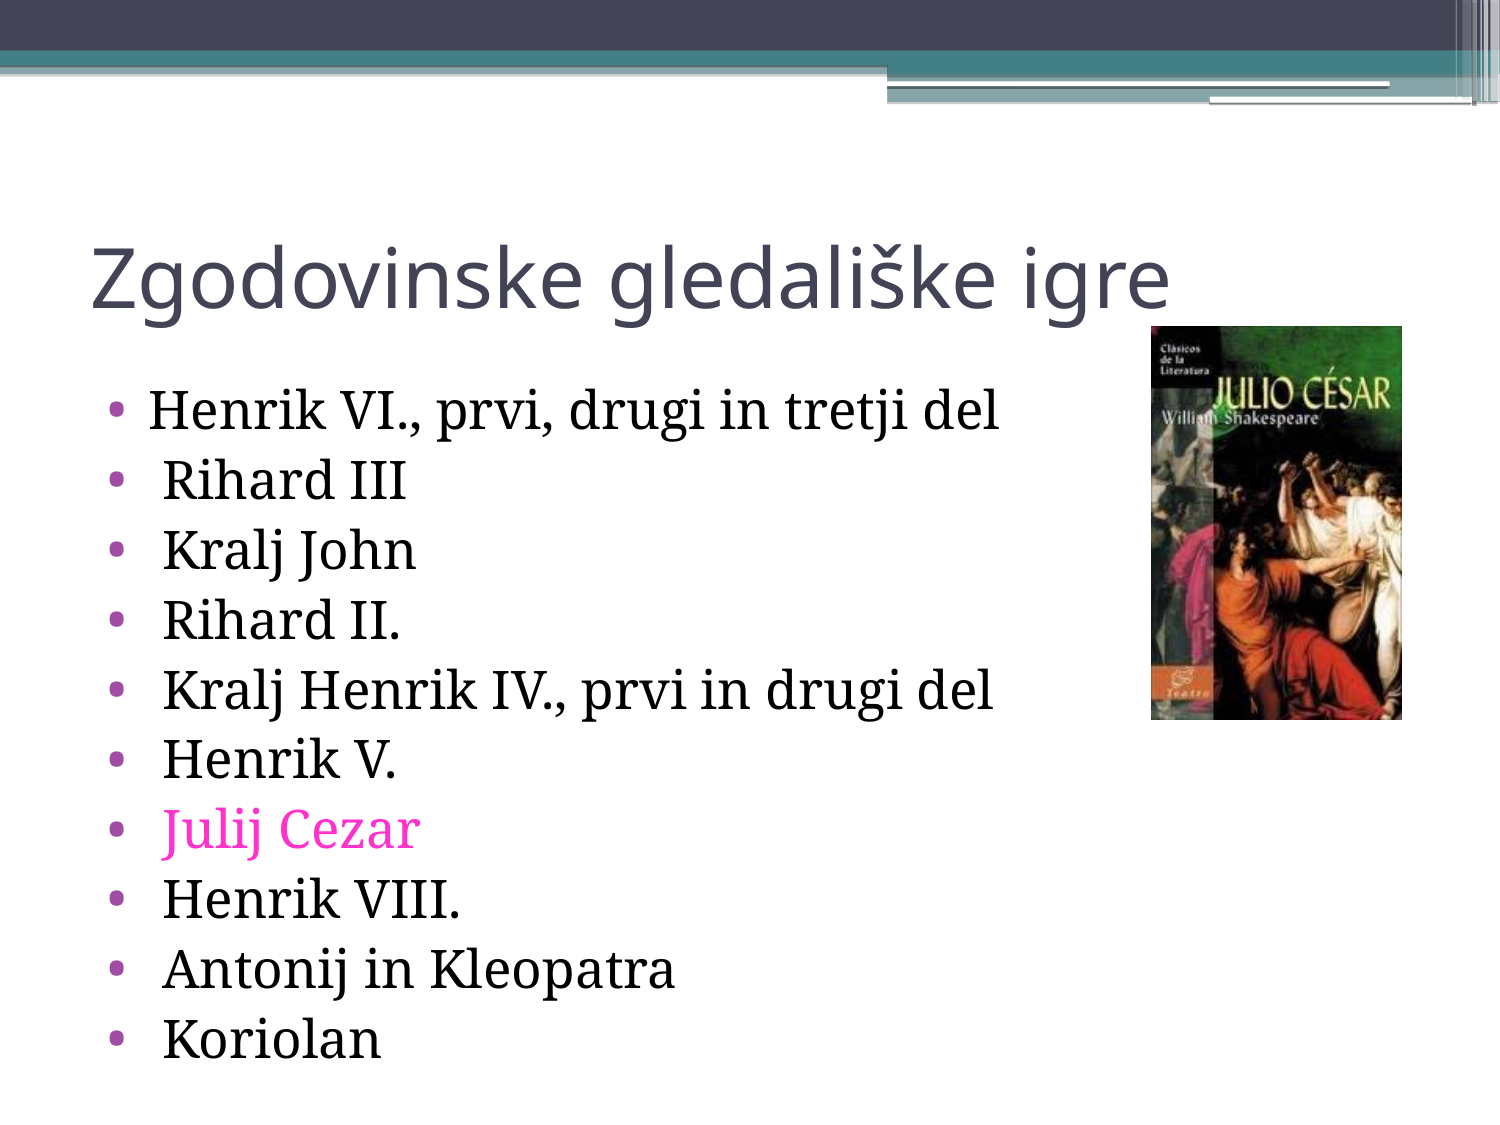

# Zgodovinske gledališke igre
Henrik VI., prvi, drugi in tretji del
 Rihard III
 Kralj John
 Rihard II.
 Kralj Henrik IV., prvi in drugi del
 Henrik V.
 Julij Cezar
 Henrik VIII.
 Antonij in Kleopatra
 Koriolan